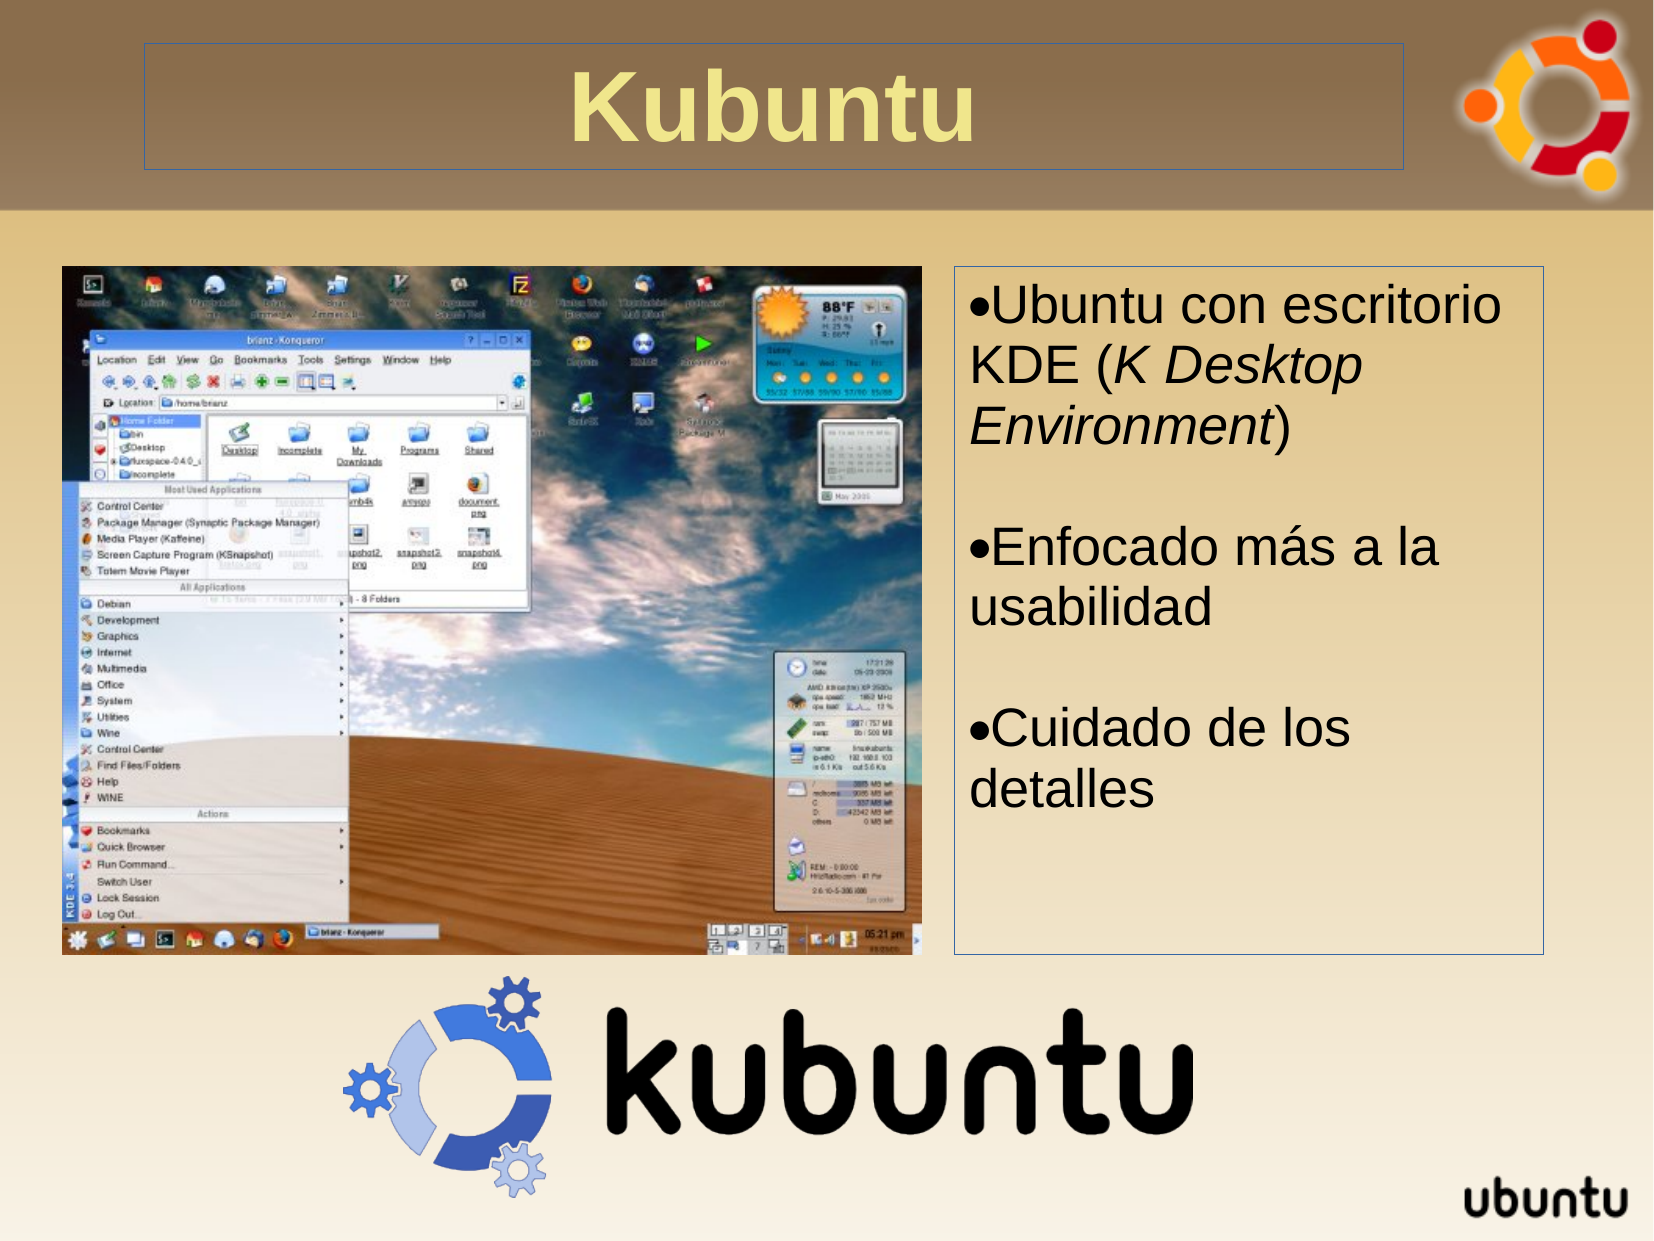

Kubuntu
Ubuntu con escritorio KDE (K Desktop Environment)
Enfocado más a la usabilidad
Cuidado de los detalles